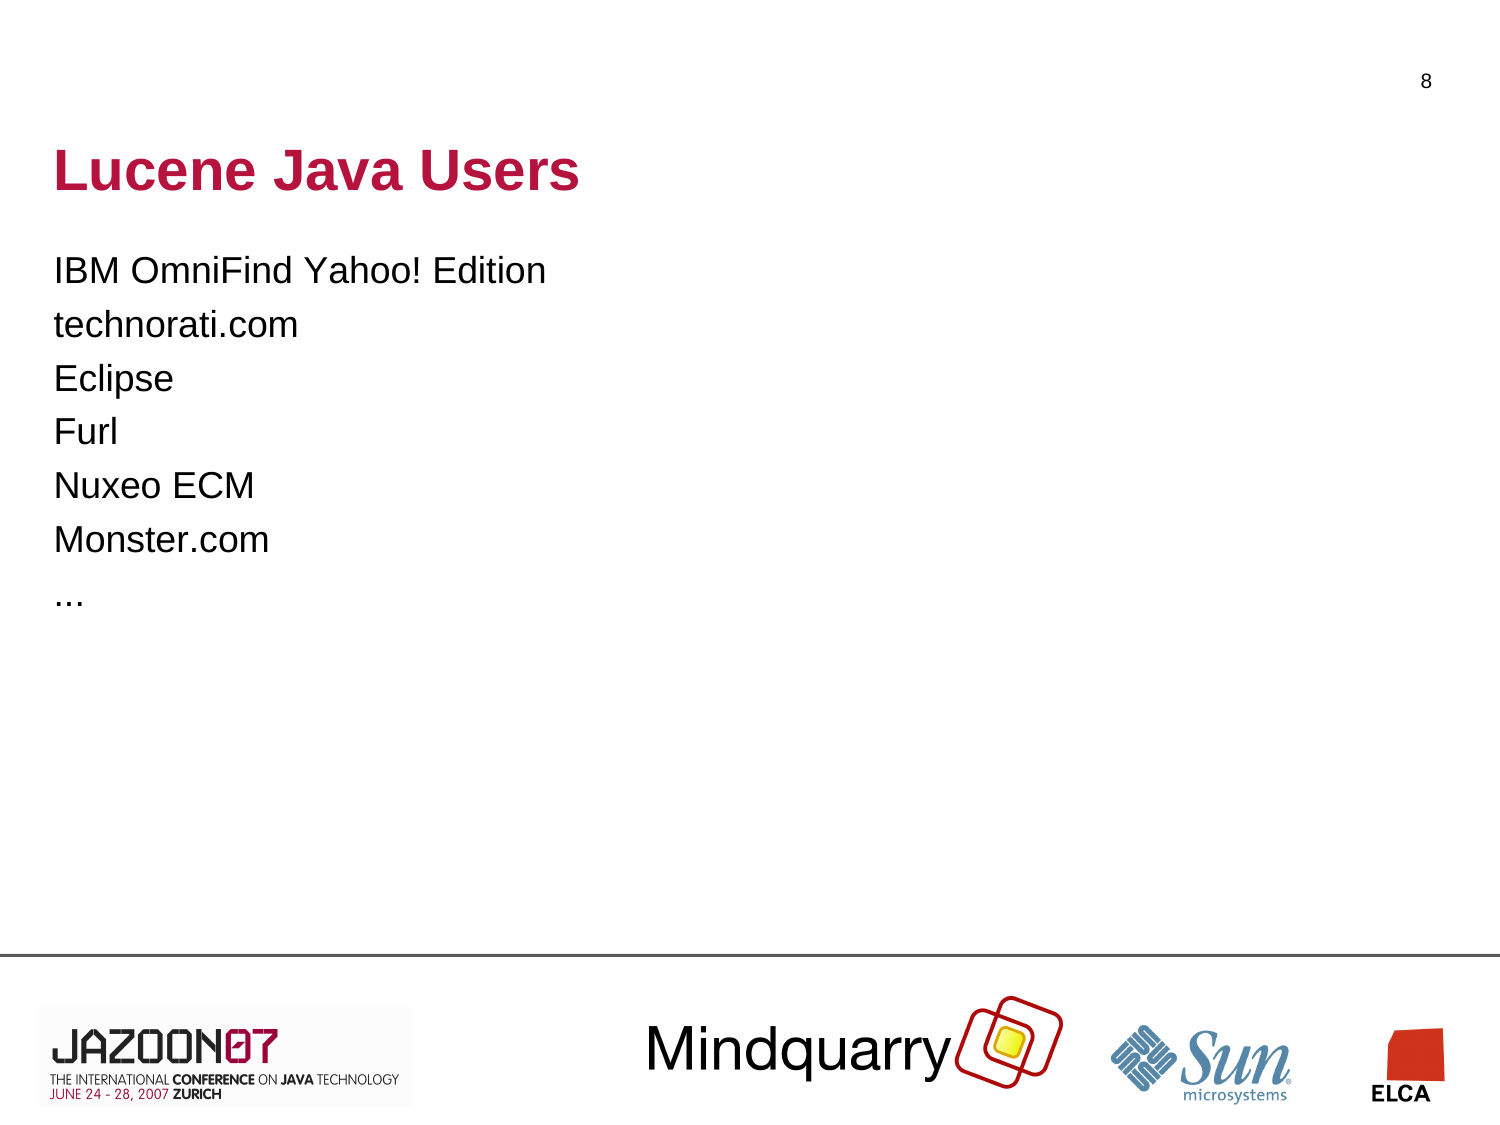

8
# Lucene Java Users
IBM OmniFind Yahoo! Edition
technorati.com
Eclipse
Furl
Nuxeo ECM
Monster.com
...